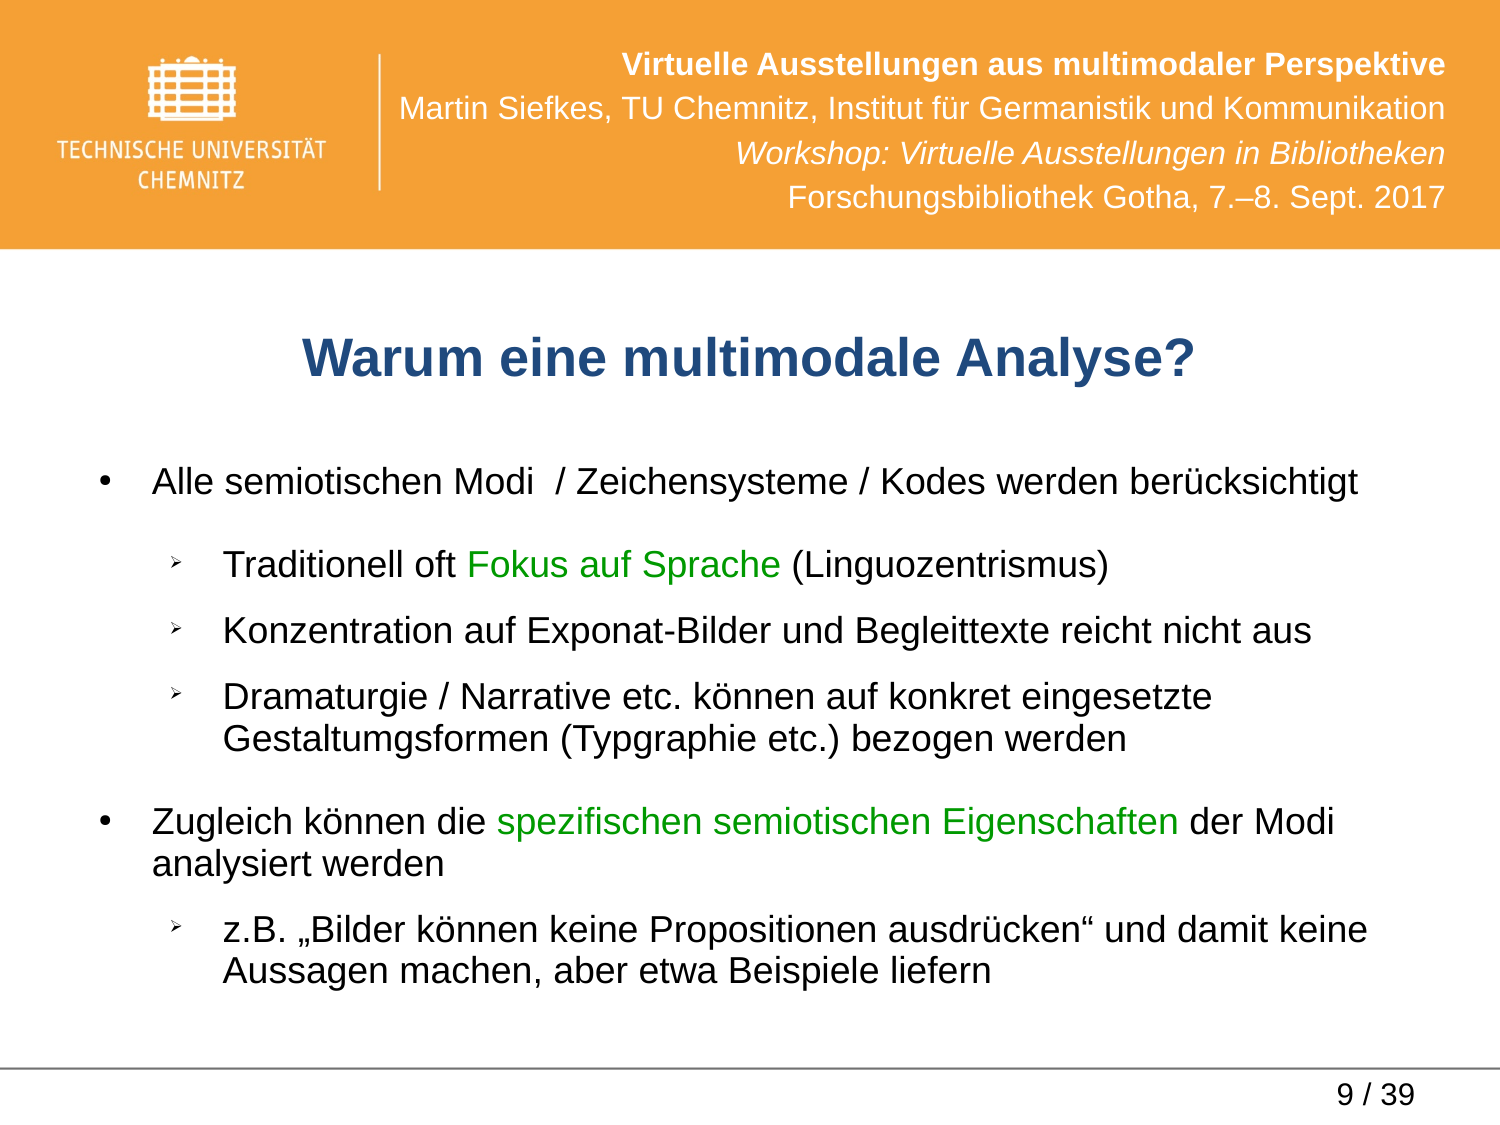

#
Warum eine multimodale Analyse?
Alle semiotischen Modi / Zeichensysteme / Kodes werden berücksichtigt
Traditionell oft Fokus auf Sprache (Linguozentrismus)
Konzentration auf Exponat-Bilder und Begleittexte reicht nicht aus
Dramaturgie / Narrative etc. können auf konkret eingesetzte Gestaltumgsformen (Typgraphie etc.) bezogen werden
Zugleich können die spezifischen semiotischen Eigenschaften der Modi analysiert werden
z.B. „Bilder können keine Propositionen ausdrücken“ und damit keine Aussagen machen, aber etwa Beispiele liefern